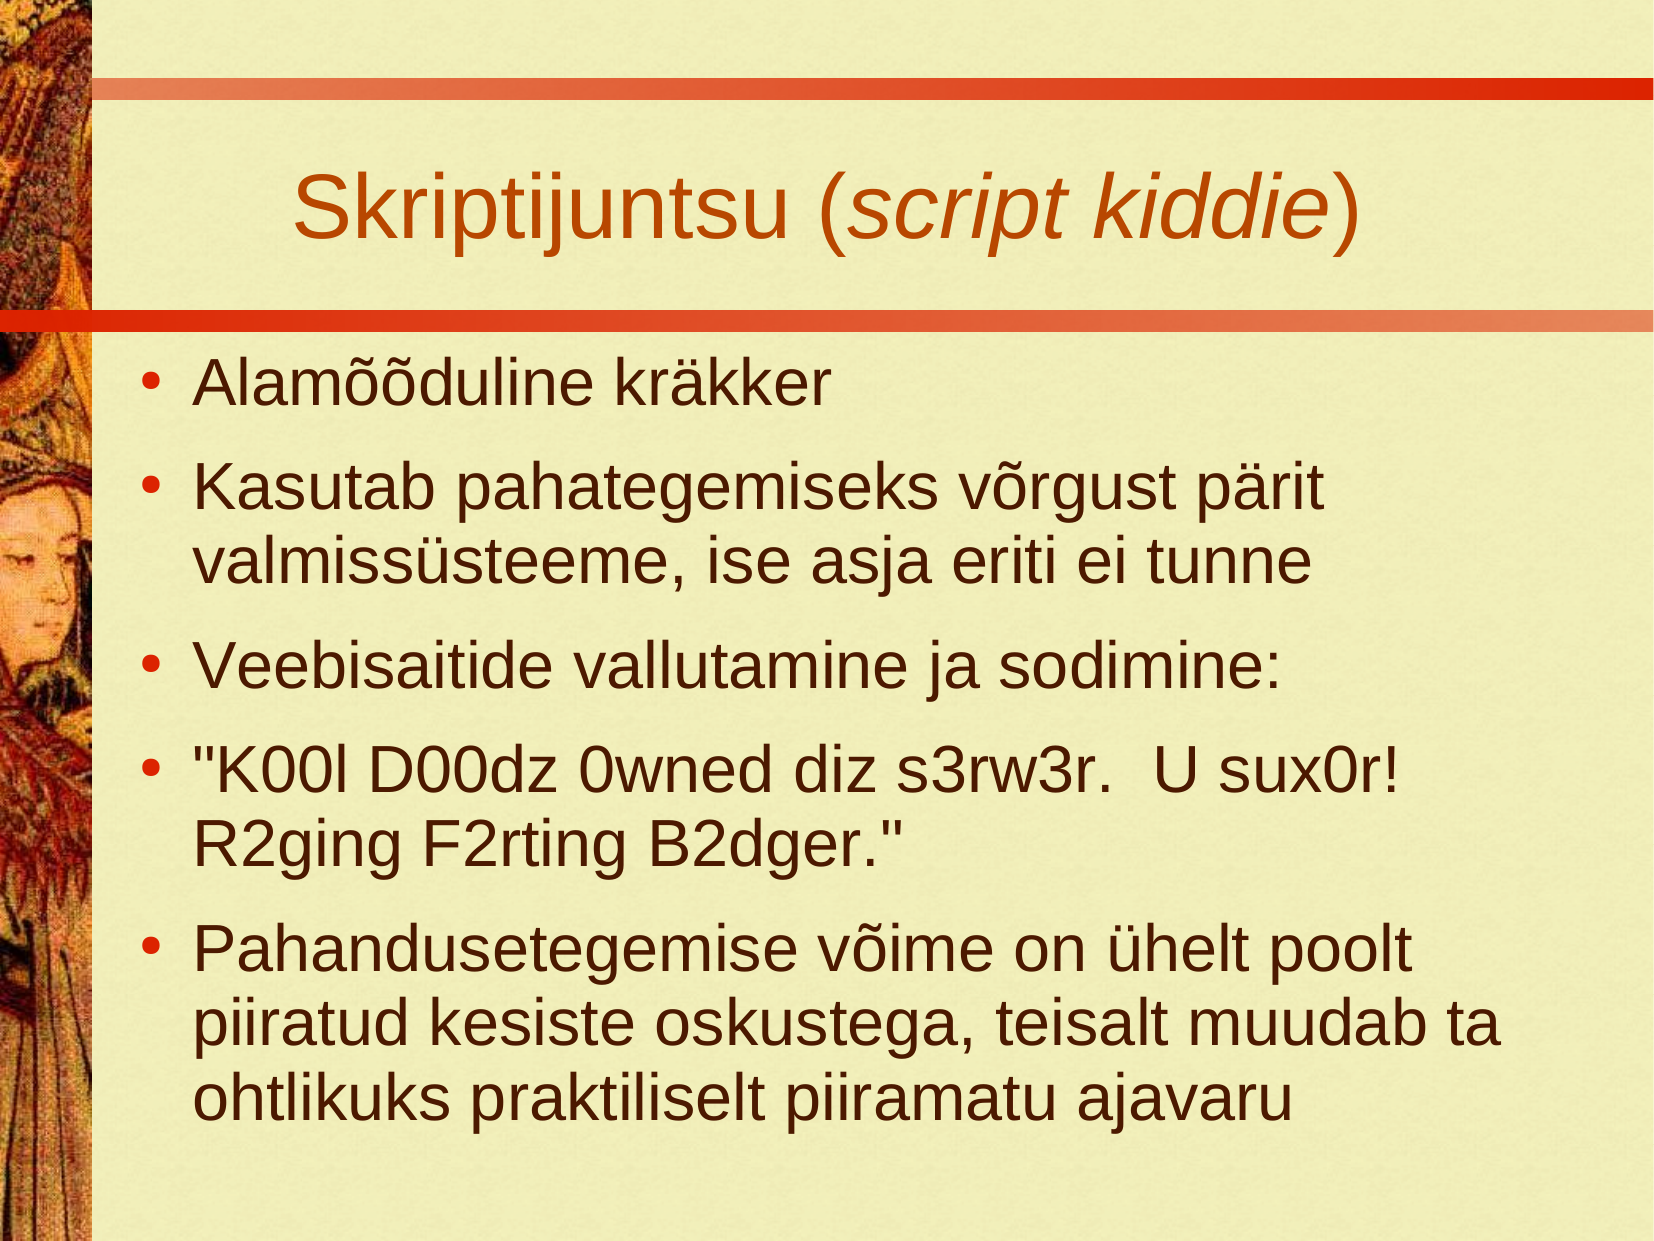

# Skriptijuntsu (script kiddie)
Alamõõduline kräkker
Kasutab pahategemiseks võrgust pärit valmissüsteeme, ise asja eriti ei tunne
Veebisaitide vallutamine ja sodimine:
"K00l D00dz 0wned diz s3rw3r. U sux0r! R2ging F2rting B2dger."
Pahandusetegemise võime on ühelt poolt piiratud kesiste oskustega, teisalt muudab ta ohtlikuks praktiliselt piiramatu ajavaru